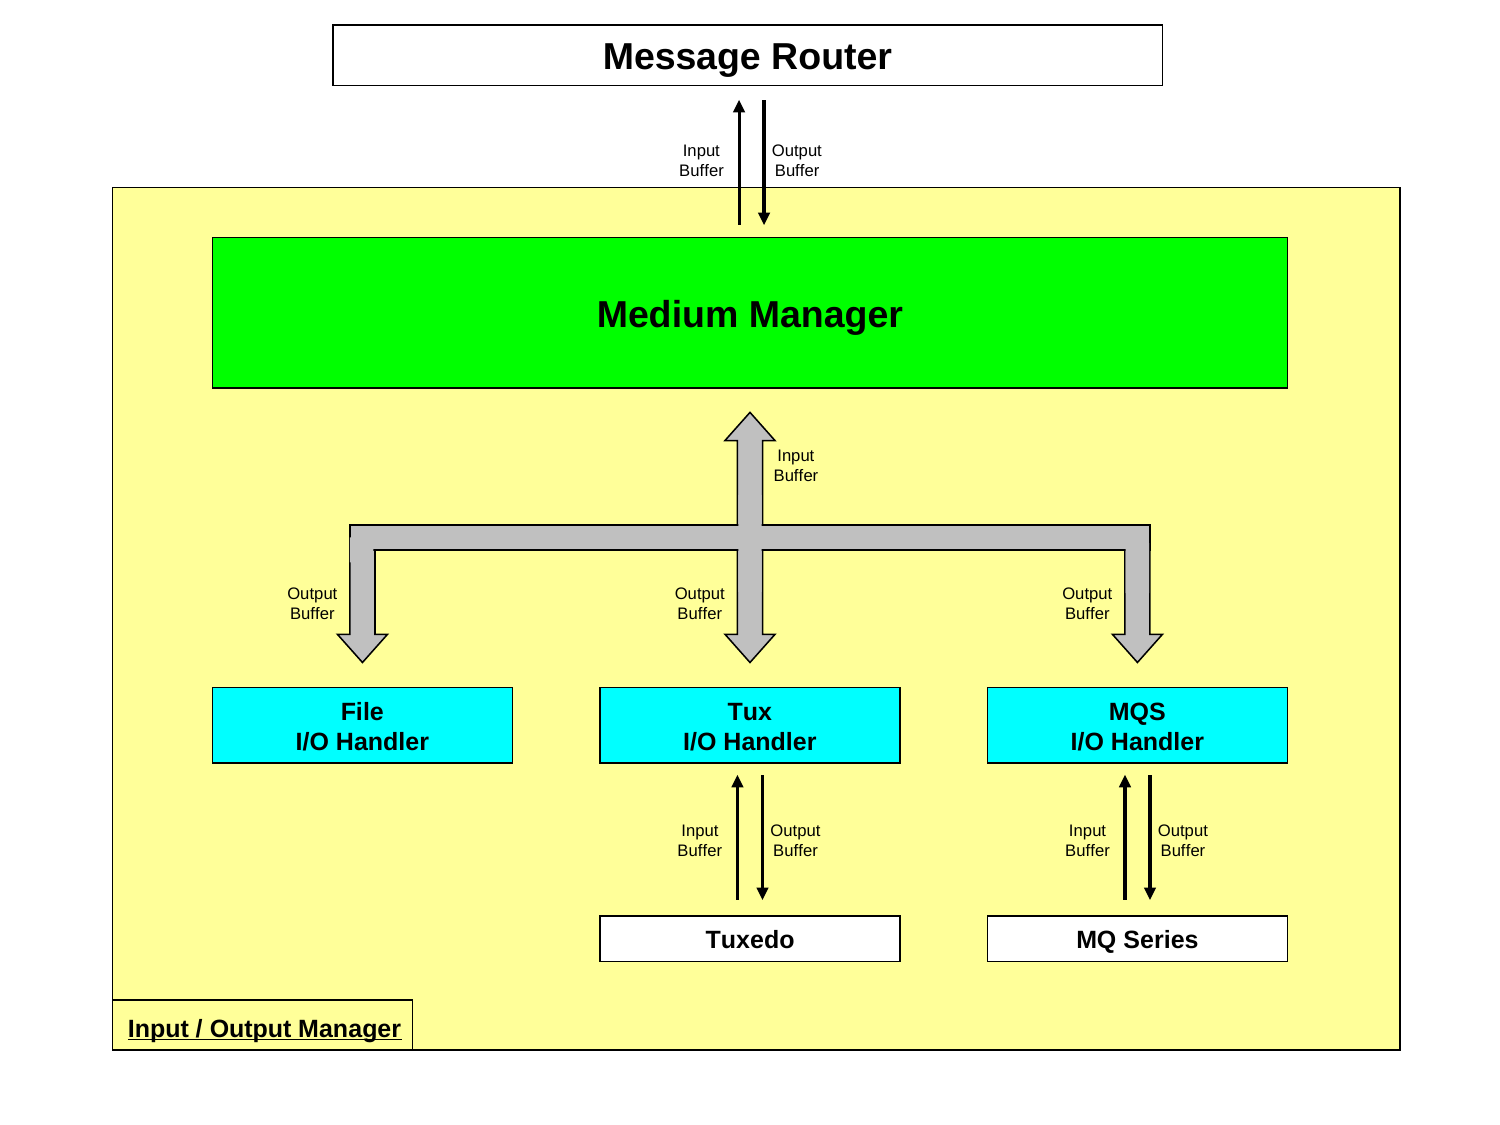

Message Router
Input
Buffer
Output
Buffer
Medium Manager
Input
Buffer
Output
Buffer
Output
Buffer
Output
Buffer
File
I/O Handler
Tux
I/O Handler
MQS
I/O Handler
Input
Buffer
Output
Buffer
Input
Buffer
Output
Buffer
Tuxedo
MQ Series
Input / Output Manager